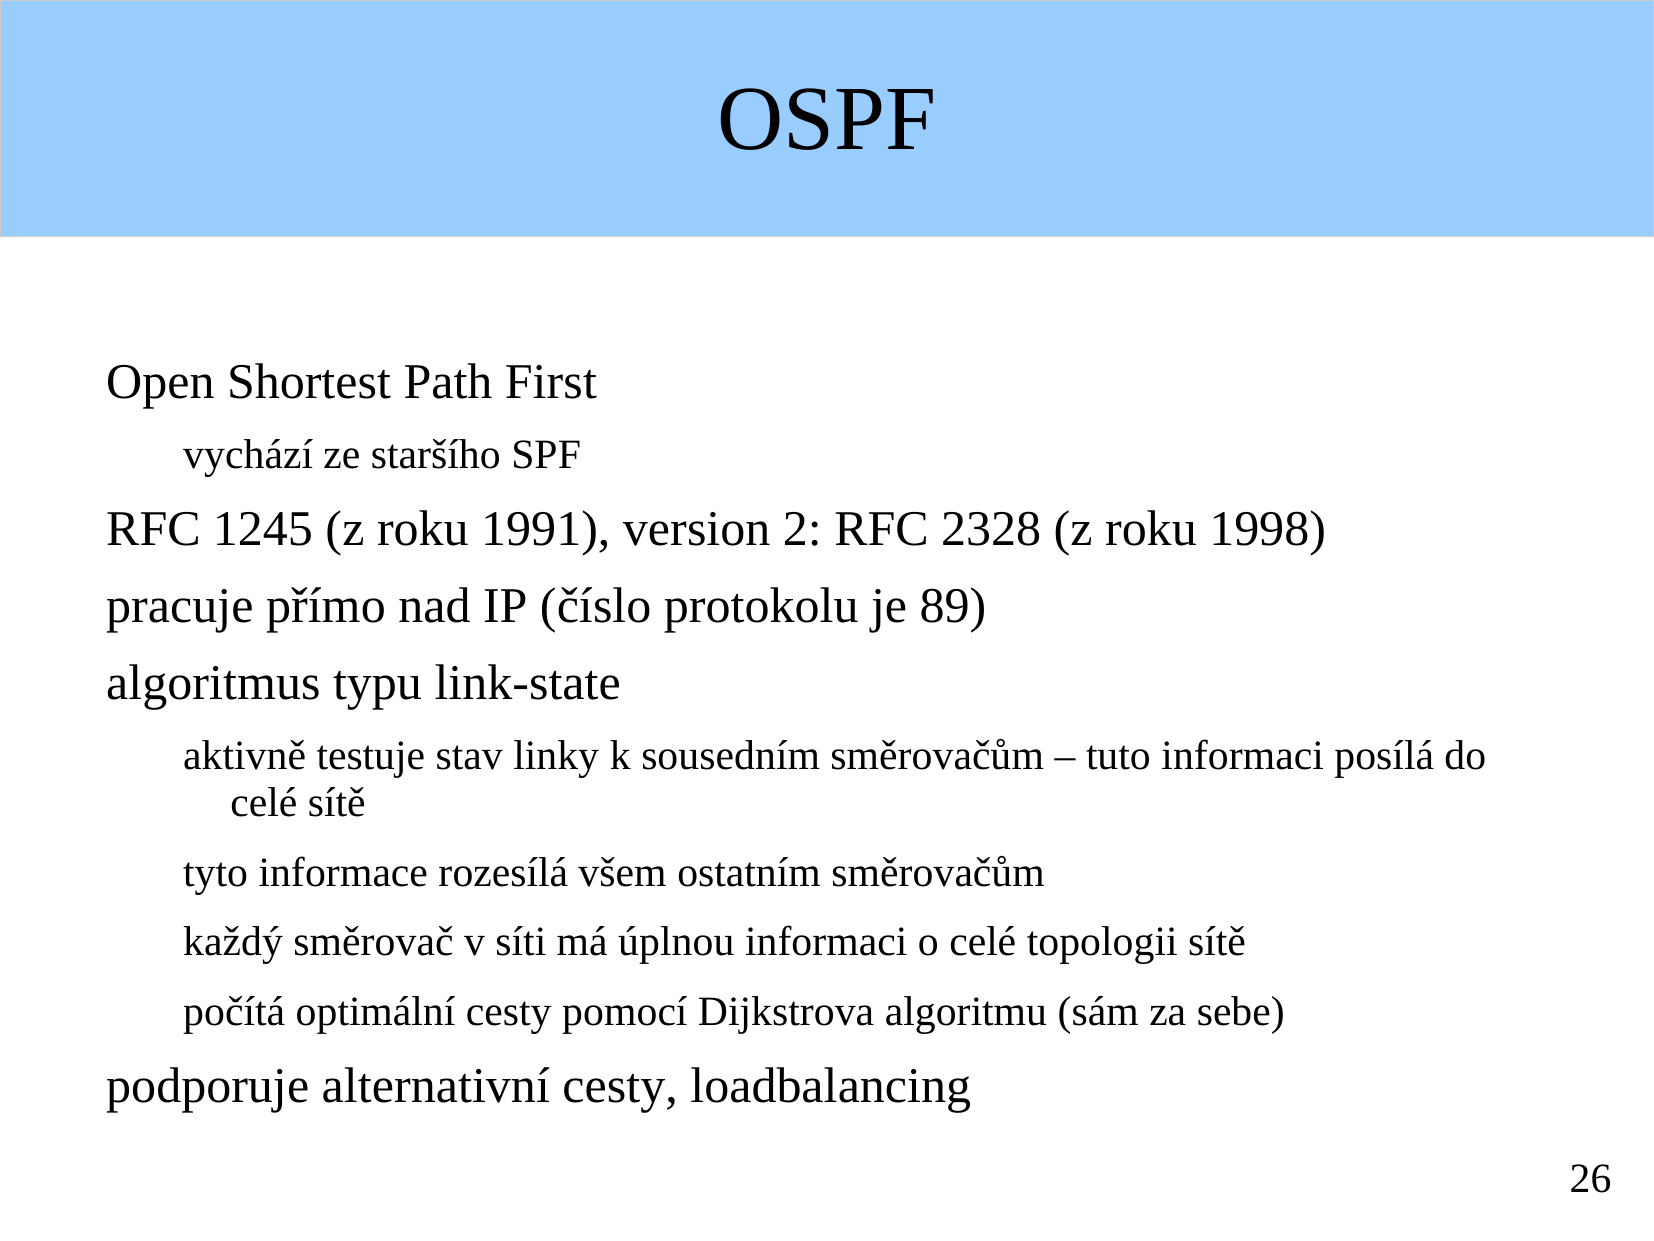

# OSPF
Open Shortest Path First
vychází ze staršího SPF
RFC 1245 (z roku 1991), version 2: RFC 2328 (z roku 1998)
pracuje přímo nad IP (číslo protokolu je 89)
algoritmus typu link-state
aktivně testuje stav linky k sousedním směrovačům – tuto informaci posílá do celé sítě
tyto informace rozesílá všem ostatním směrovačům
každý směrovač v síti má úplnou informaci o celé topologii sítě
počítá optimální cesty pomocí Dijkstrova algoritmu (sám za sebe)
podporuje alternativní cesty, loadbalancing